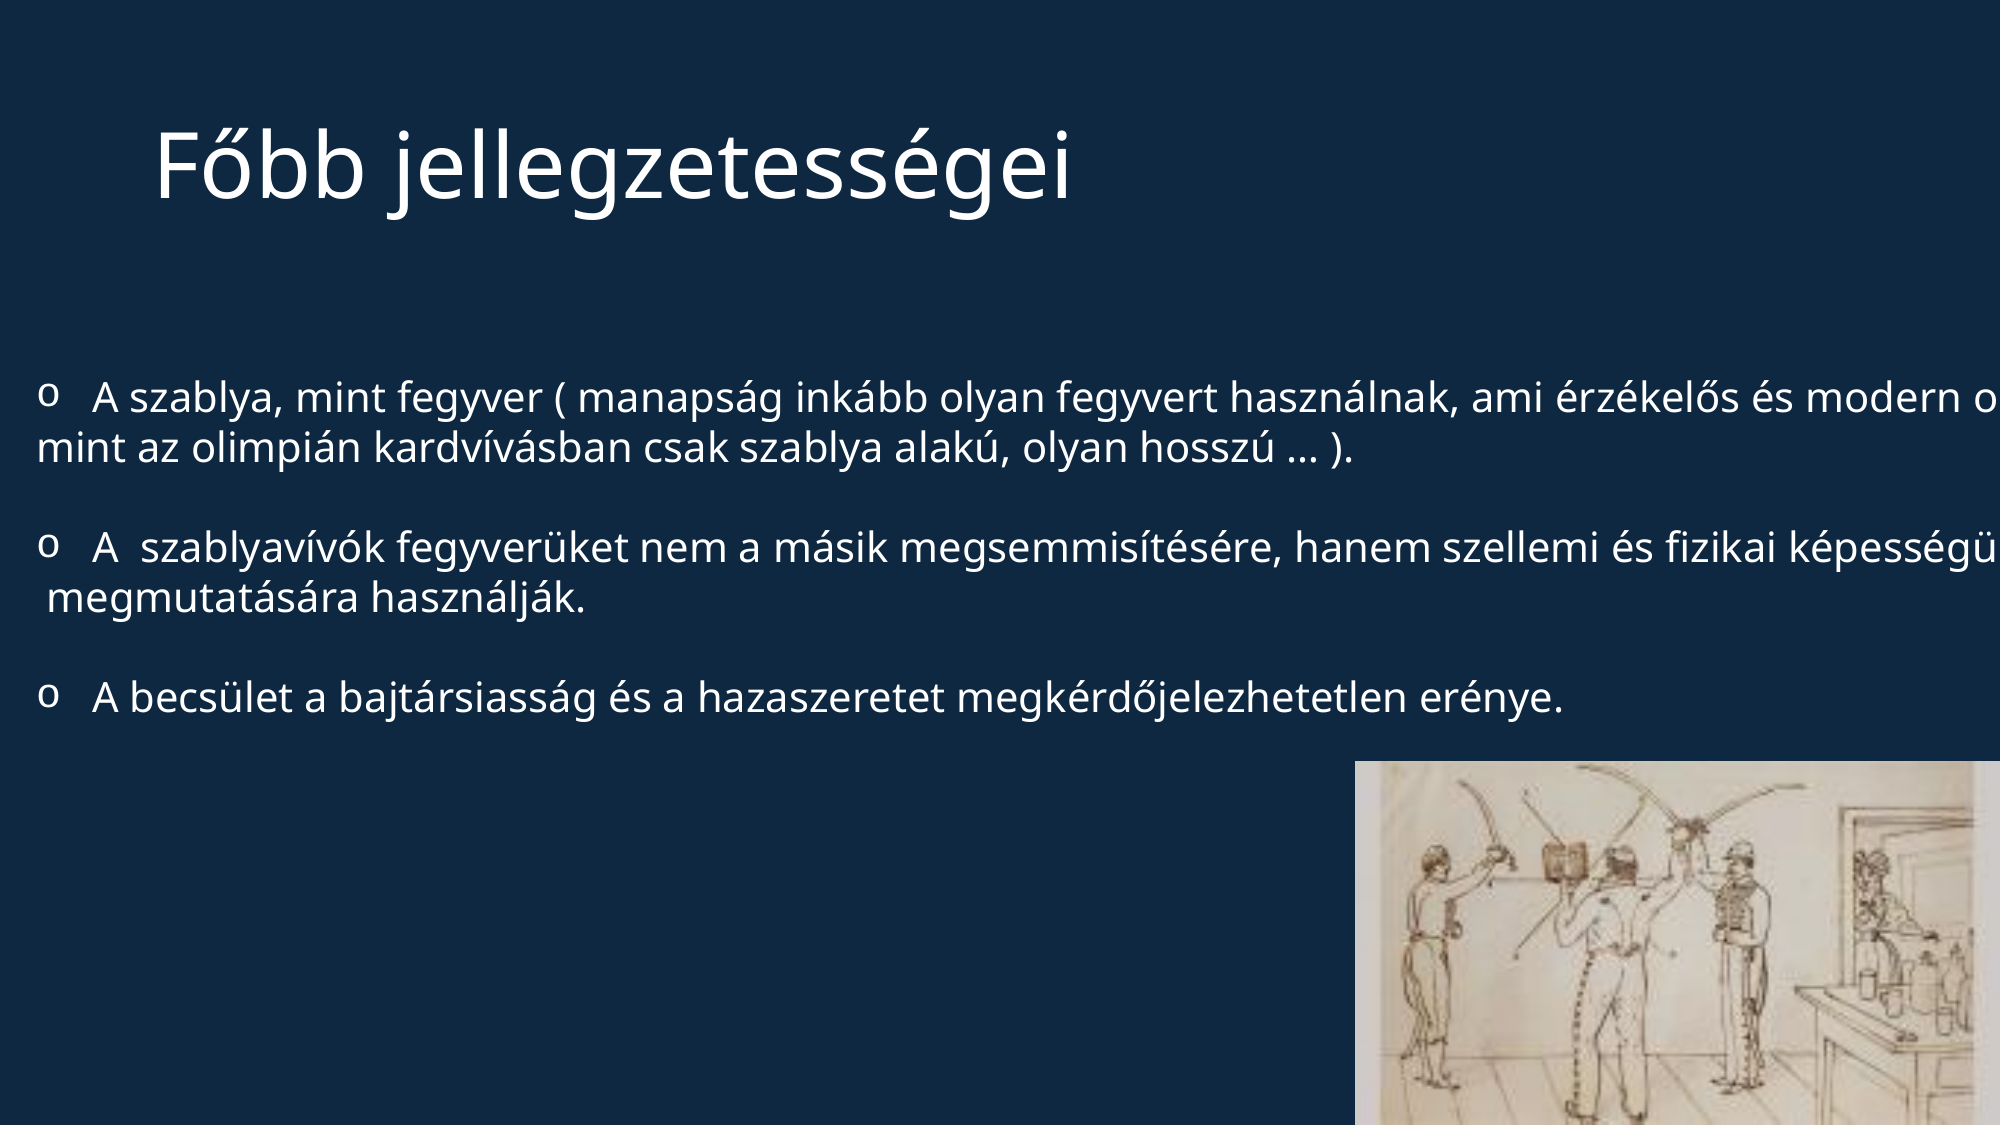

# Főbb jellegzetességei
A szablya, mint fegyver ( manapság inkább olyan fegyvert használnak, ami érzékelős és modern olyat,
mint az olimpián kardvívásban csak szablya alakú, olyan hosszú … ).
A szablyavívók fegyverüket nem a másik megsemmisítésére, hanem szellemi és fizikai képességük
 megmutatására használják.
A becsület a bajtársiasság és a hazaszeretet megkérdőjelezhetetlen erénye.